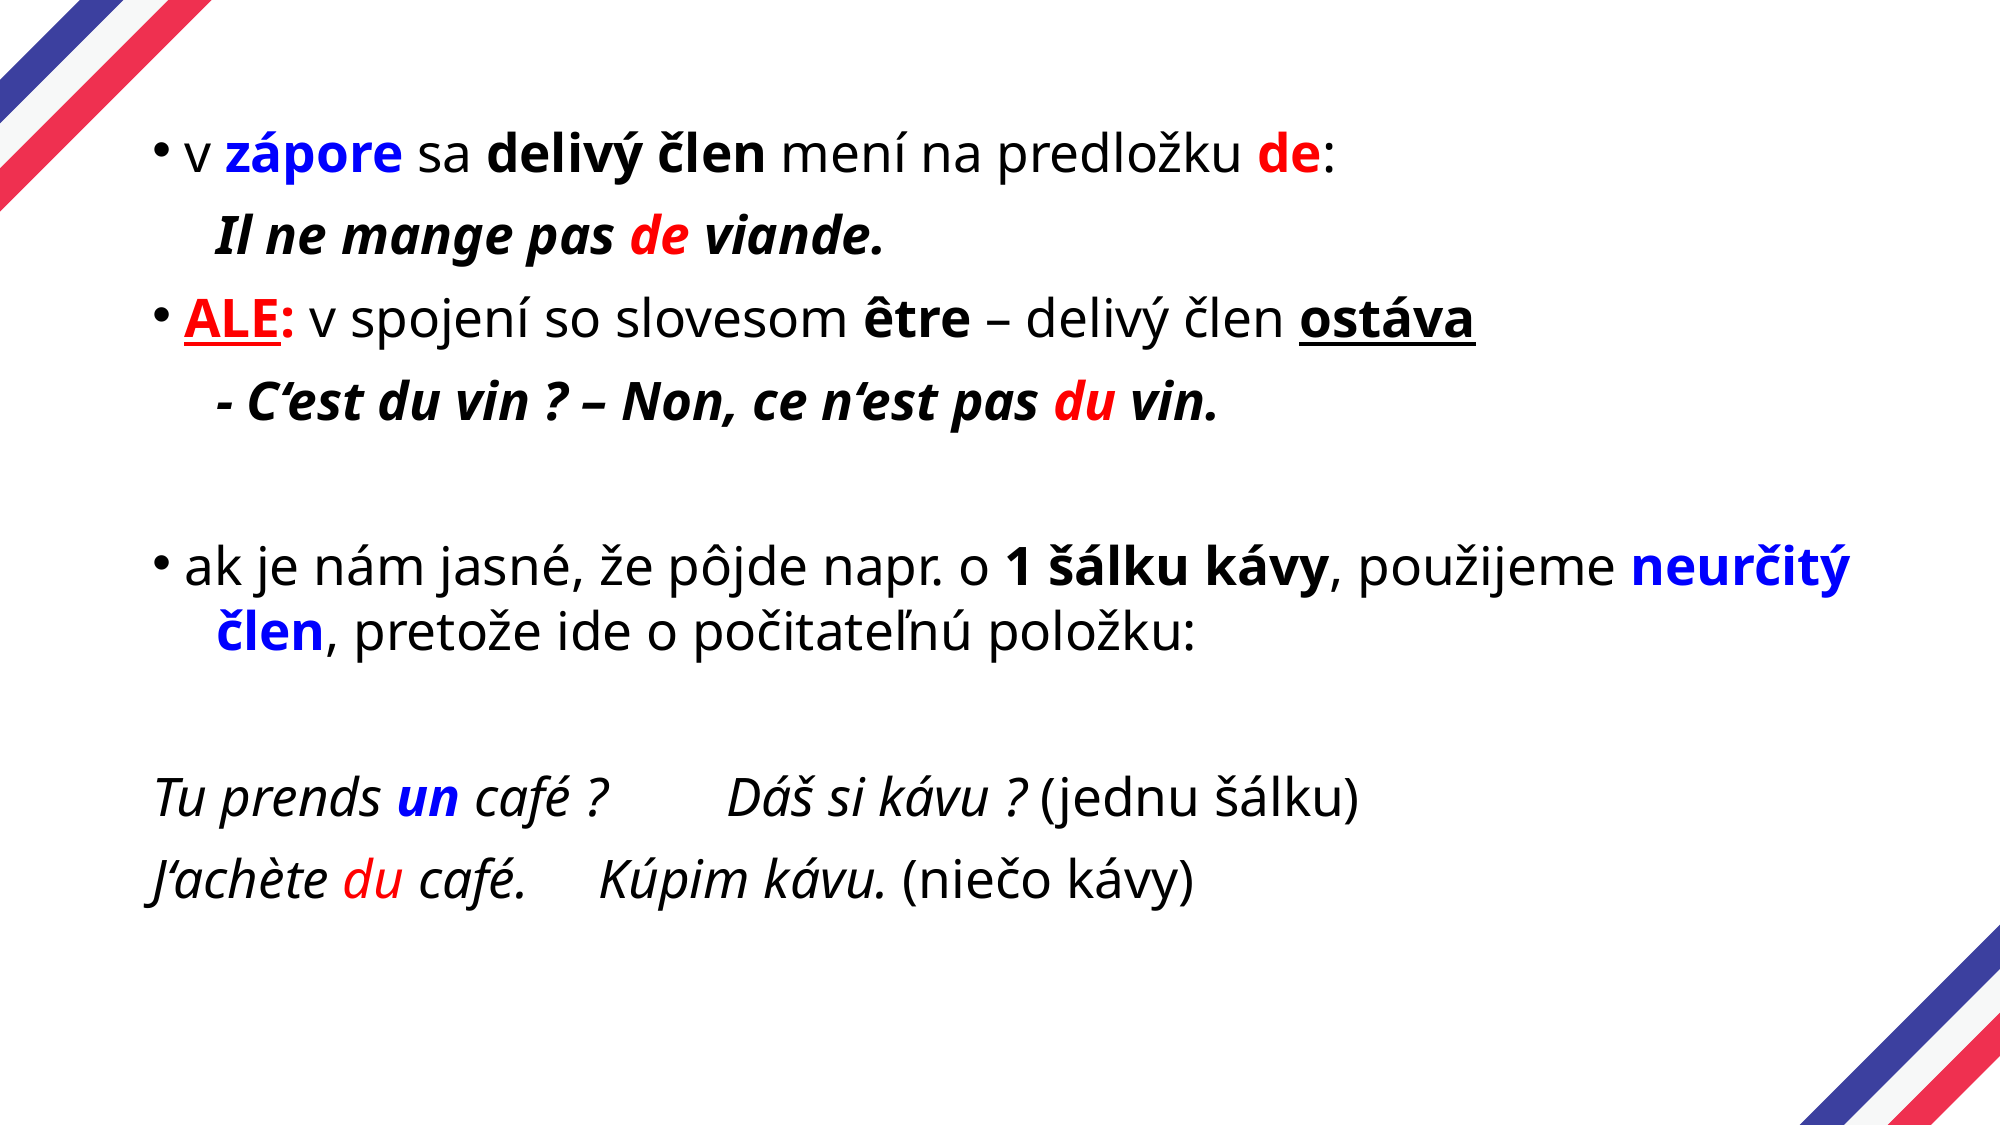

# v zápore sa delivý člen mení na predložku de:
				Il ne mange pas de viande.
ALE: v spojení so slovesom être – delivý člen ostáva
				- C‘est du vin ? – Non, ce n‘est pas du vin.
ak je nám jasné, že pôjde napr. o 1 šálku kávy, použijeme neurčitý člen, pretože ide o počitateľnú položku:
Tu prends un café ? 			Dáš si kávu ? (jednu šálku)
J‘achète du café.				Kúpim kávu. (niečo kávy)